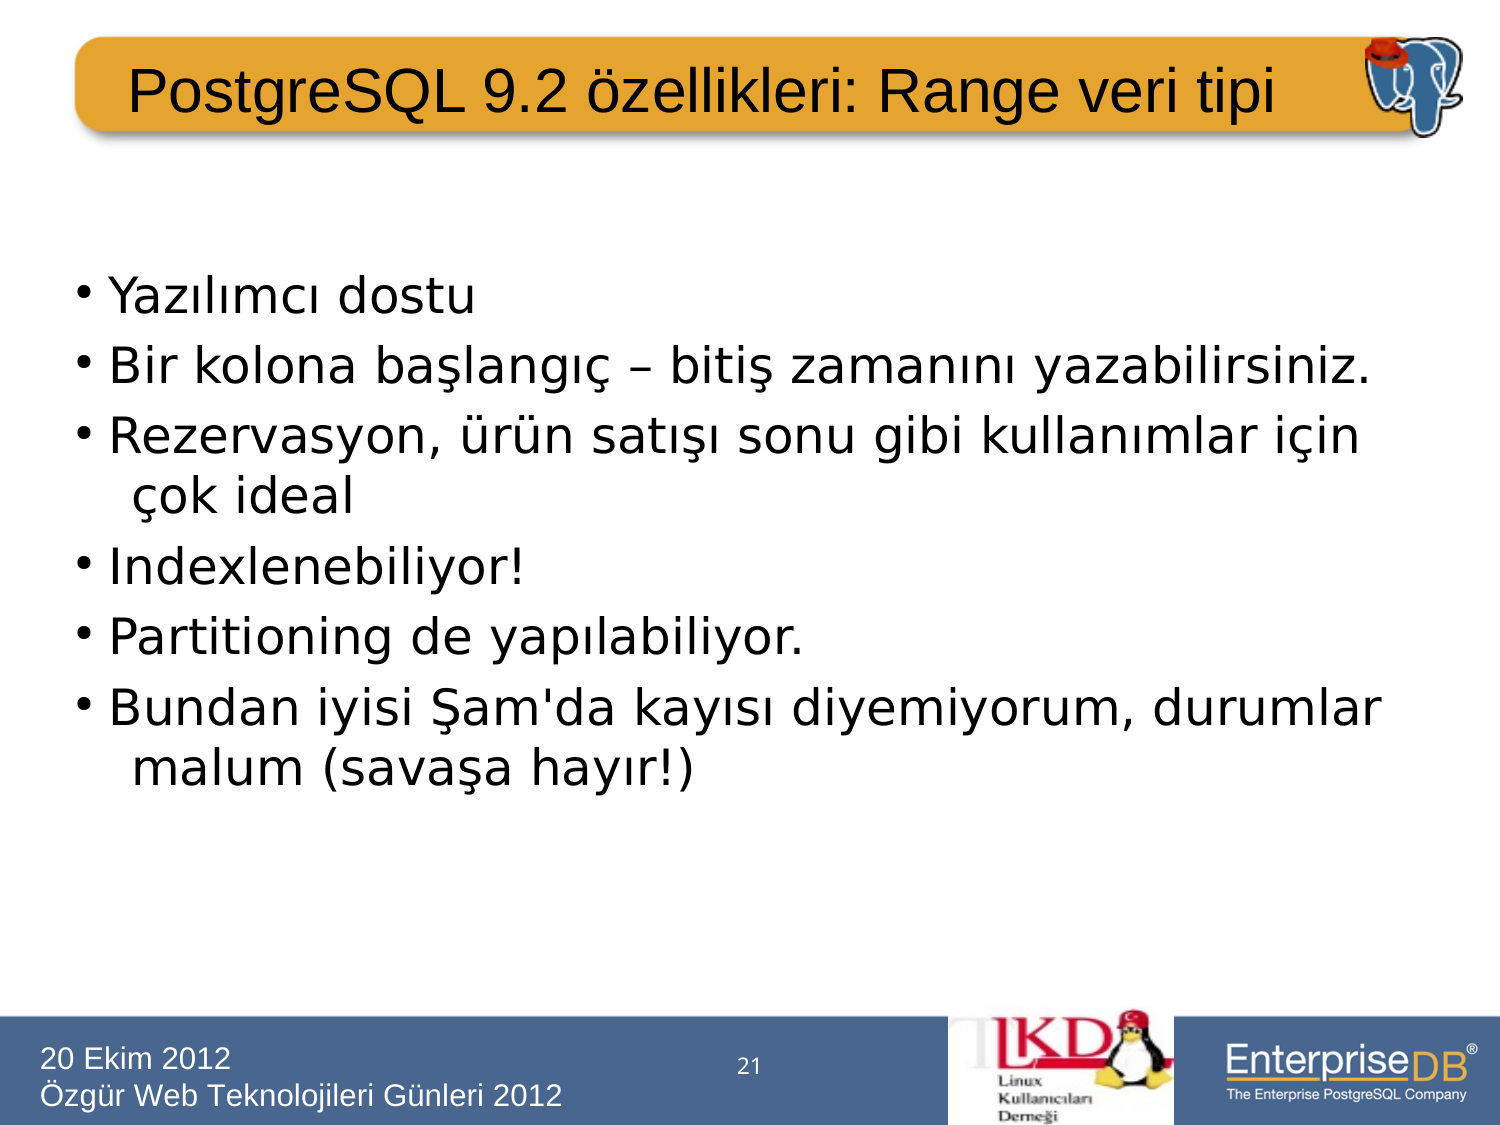

# PostgreSQL 9.2 özellikleri: Range veri tipi
 Yazılımcı dostu
 Bir kolona başlangıç – bitiş zamanını yazabilirsiniz.
 Rezervasyon, ürün satışı sonu gibi kullanımlar için çok ideal
 Indexlenebiliyor!
 Partitioning de yapılabiliyor.
 Bundan iyisi Şam'da kayısı diyemiyorum, durumlar malum (savaşa hayır!)